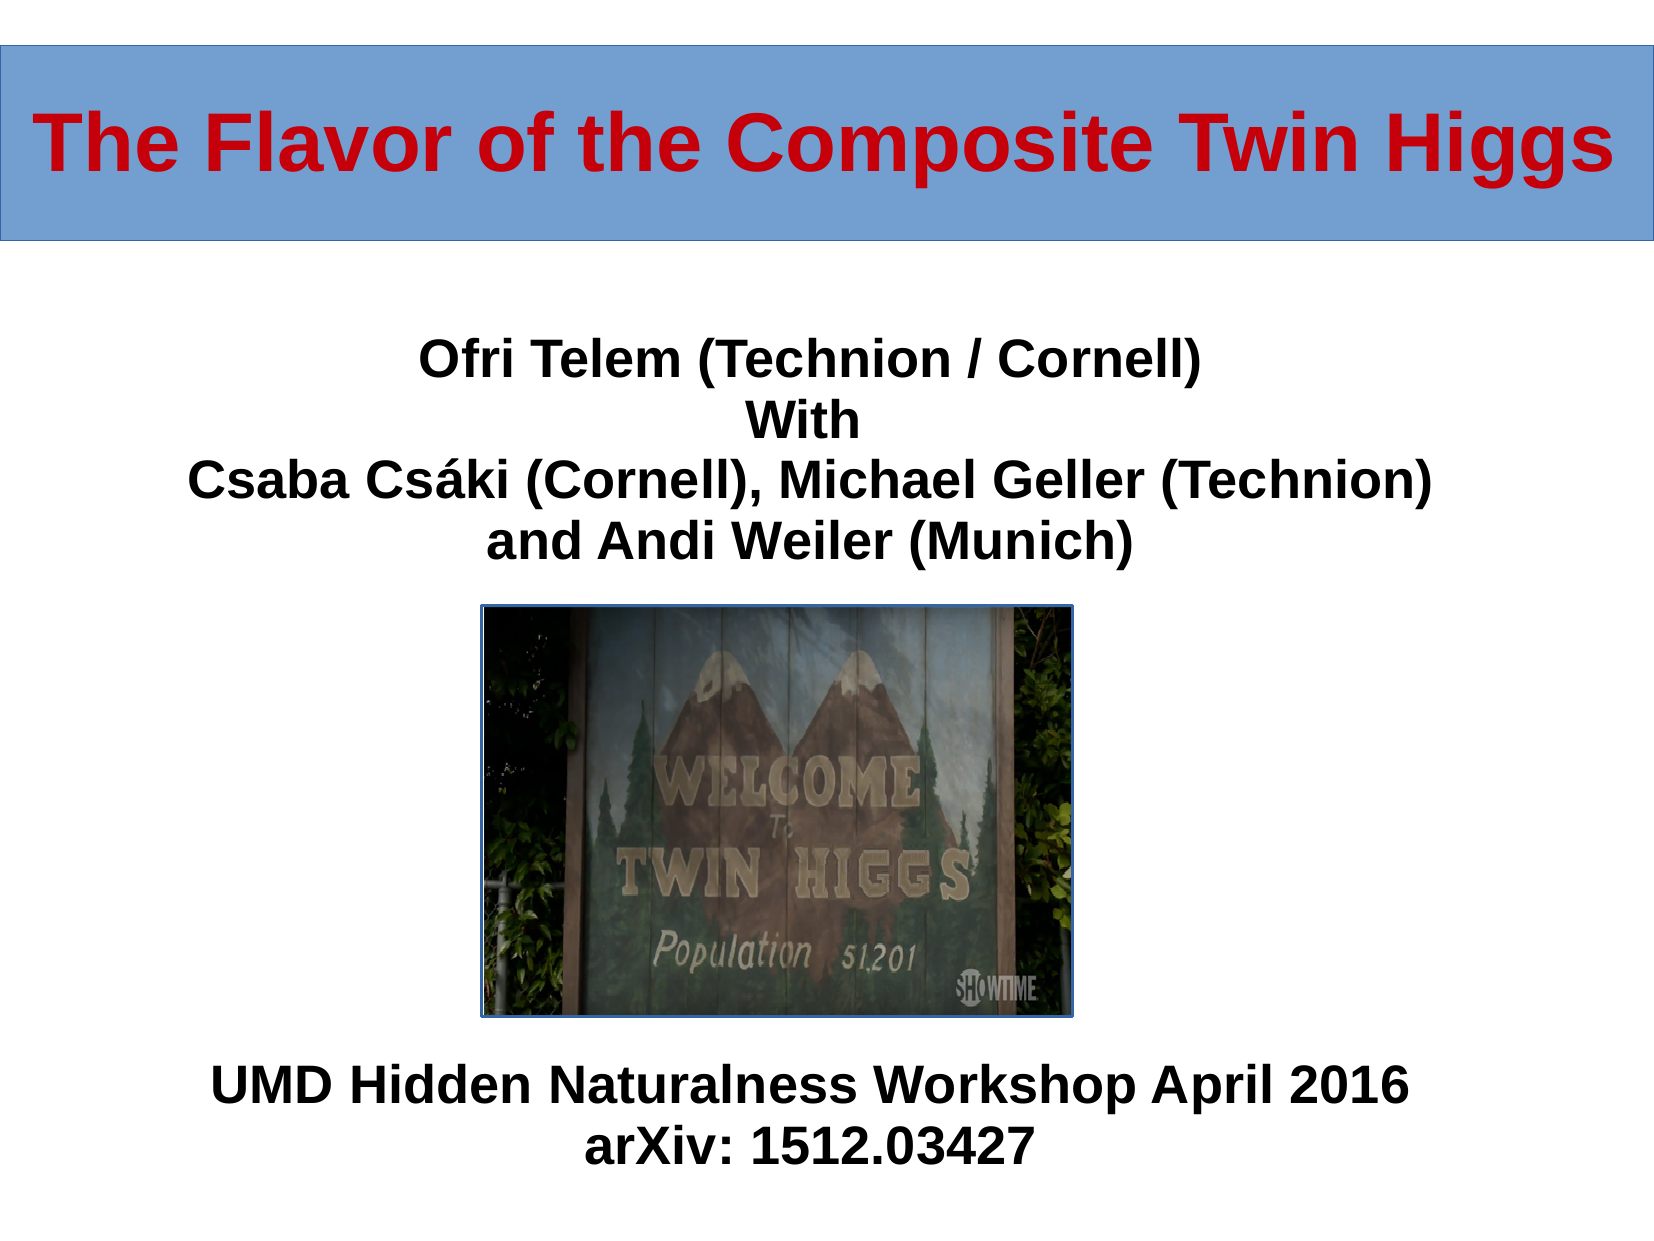

# The Flavor of the Composite Twin Higgs
Ofri Telem (Technion / Cornell)
With
Csaba Csáki (Cornell), Michael Geller (Technion)
and Andi Weiler (Munich)
UMD Hidden Naturalness Workshop April 2016
arXiv: 1512.03427